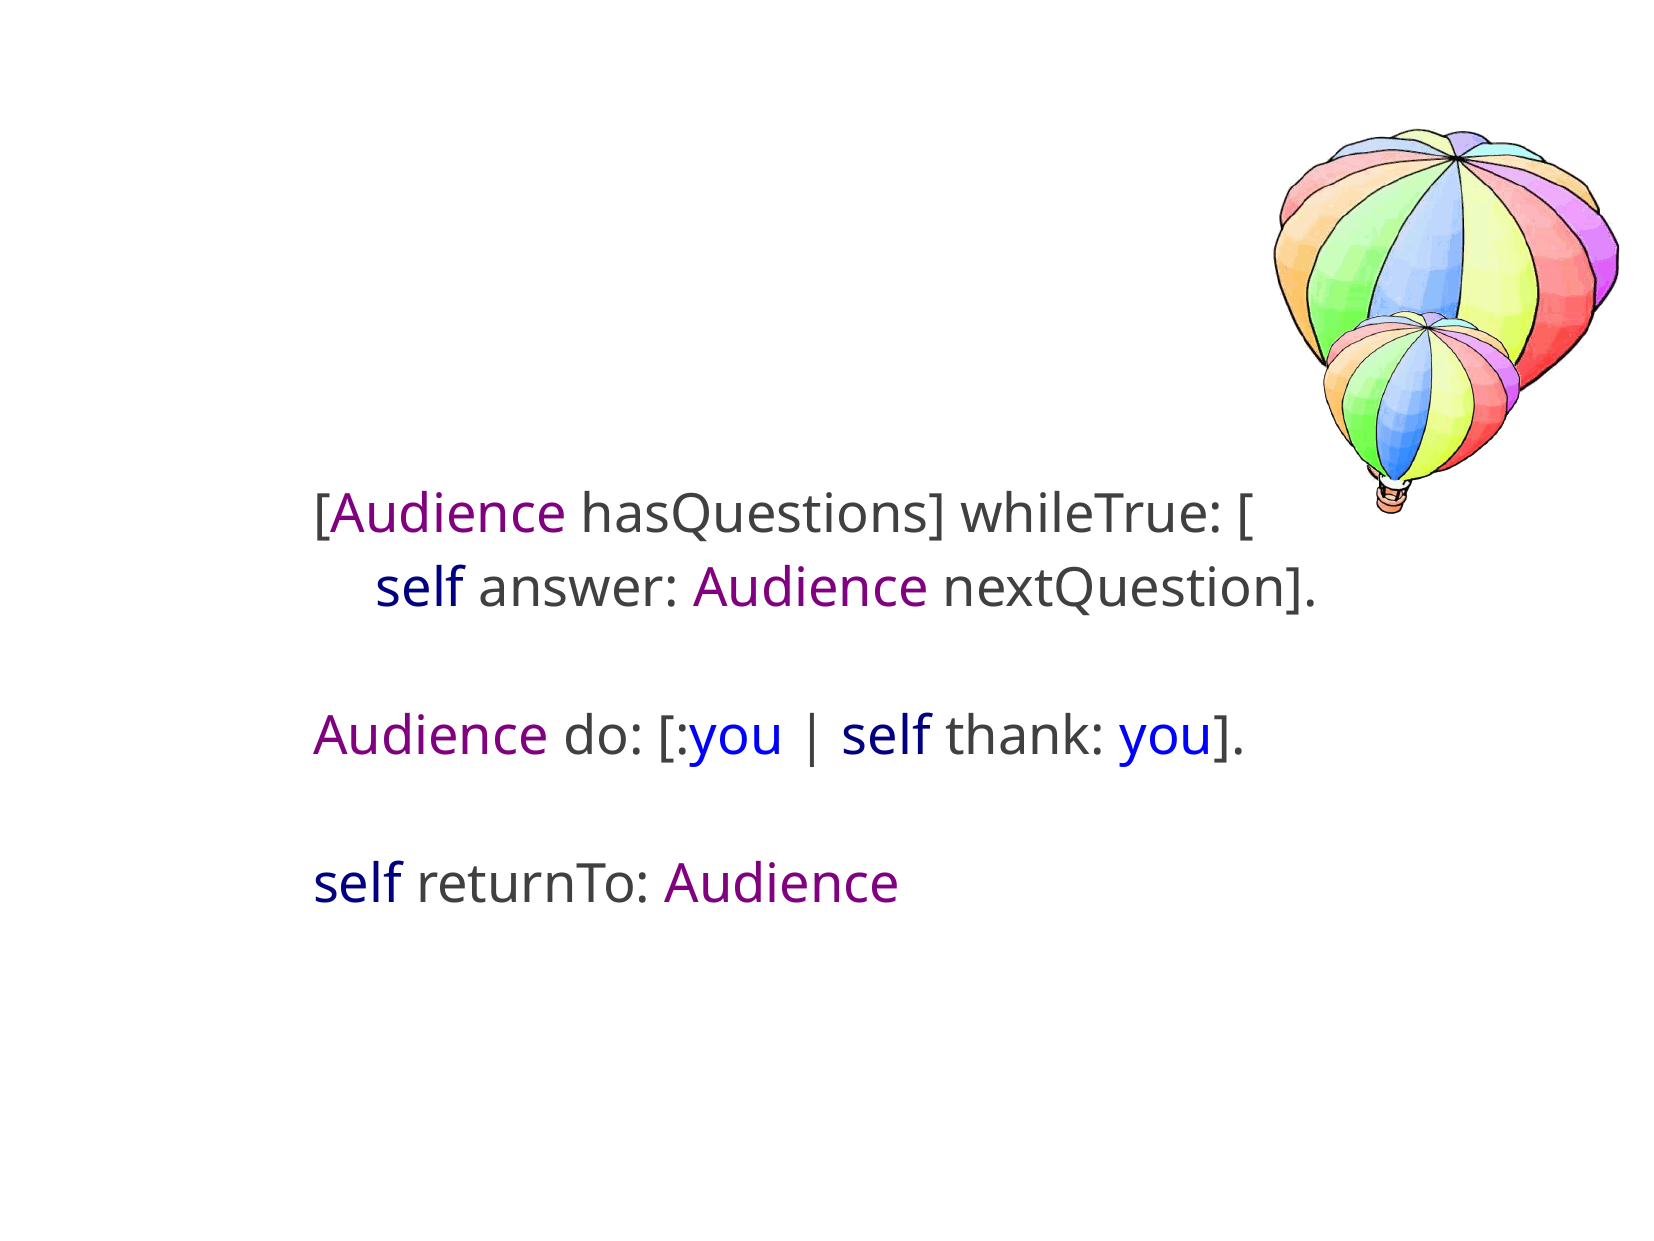

[Audience hasQuestions] whileTrue: [
		self answer: Audience nextQuestion].
Audience do: [:you | self thank: you].
self returnTo: Audience